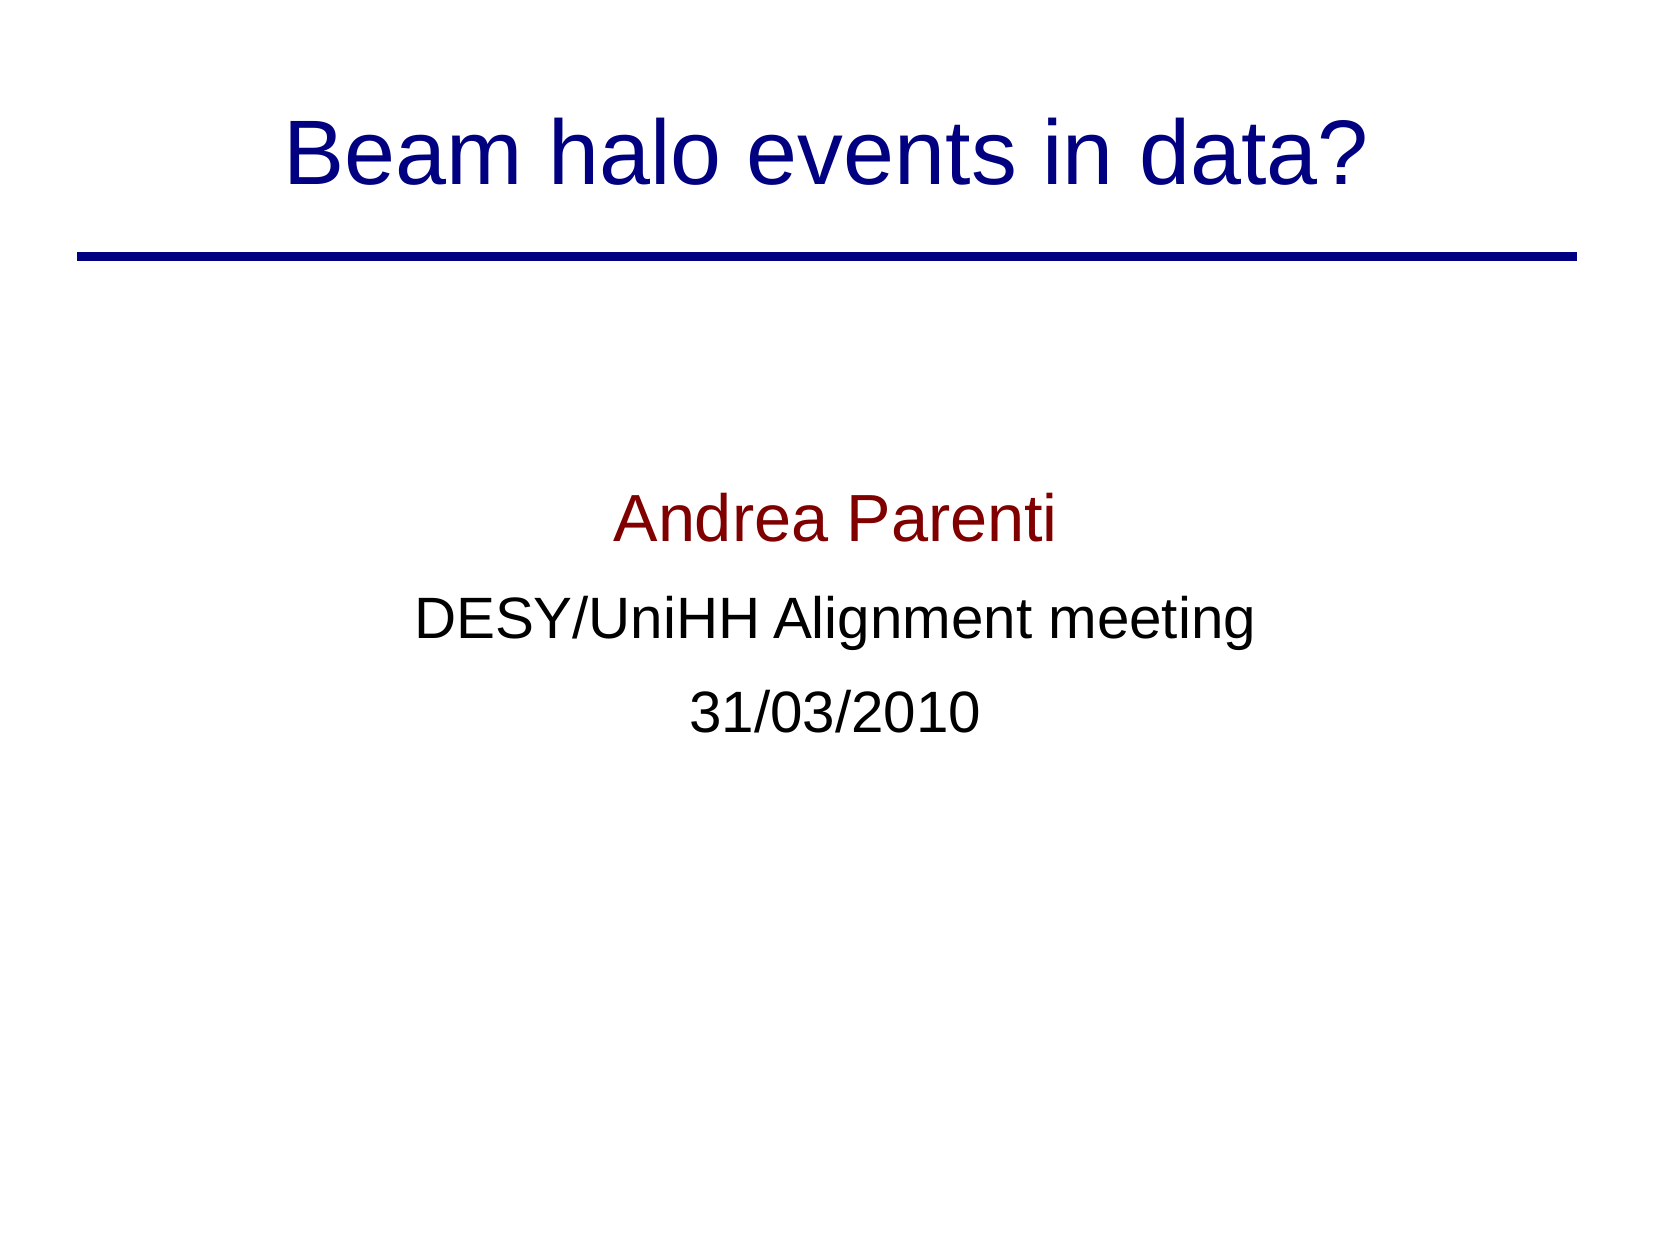

# Beam halo events in data?
Andrea Parenti
DESY/UniHH Alignment meeting
31/03/2010